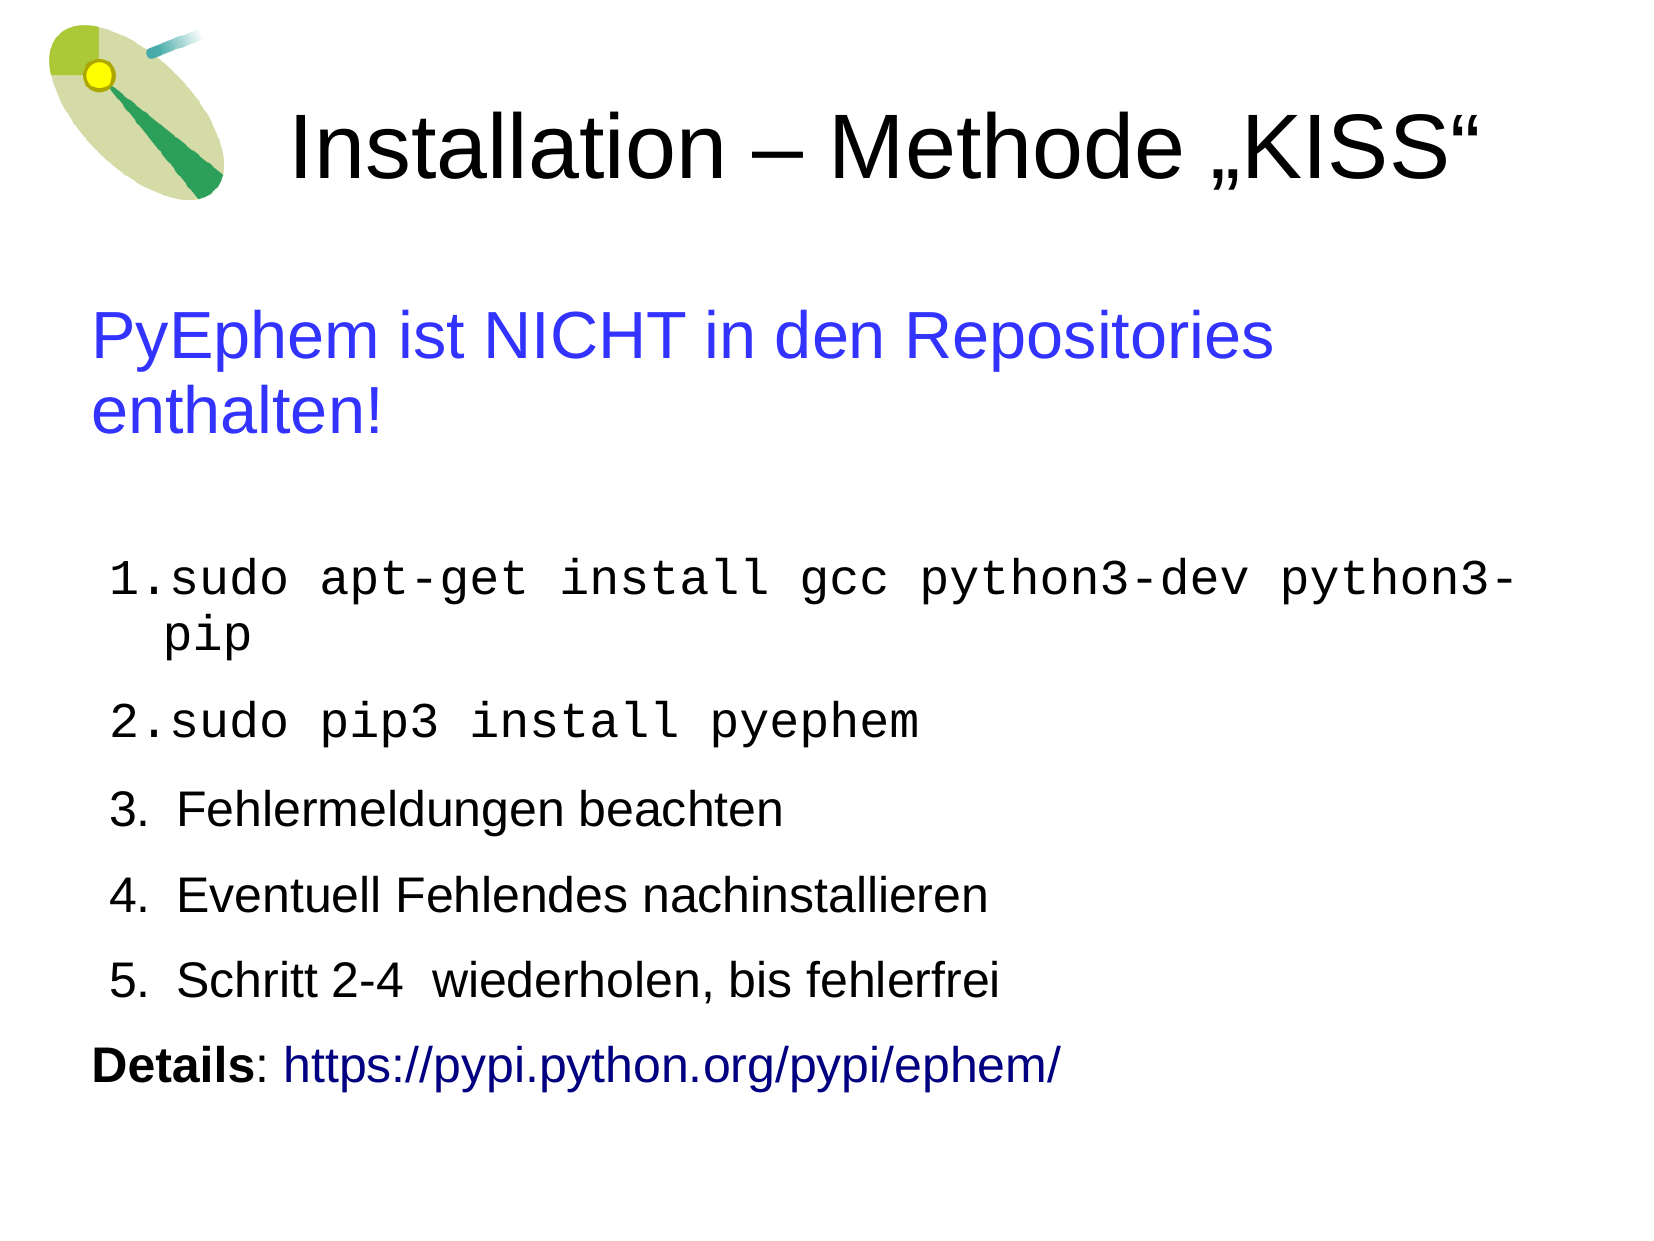

# Installation – Methode „KISS“
PyEphem ist NICHT in den Repositories enthalten!
sudo apt-get install gcc python3-dev python3-pip
sudo pip3 install pyephem
 Fehlermeldungen beachten
 Eventuell Fehlendes nachinstallieren
 Schritt 2-4 wiederholen, bis fehlerfrei
Details: https://pypi.python.org/pypi/ephem/